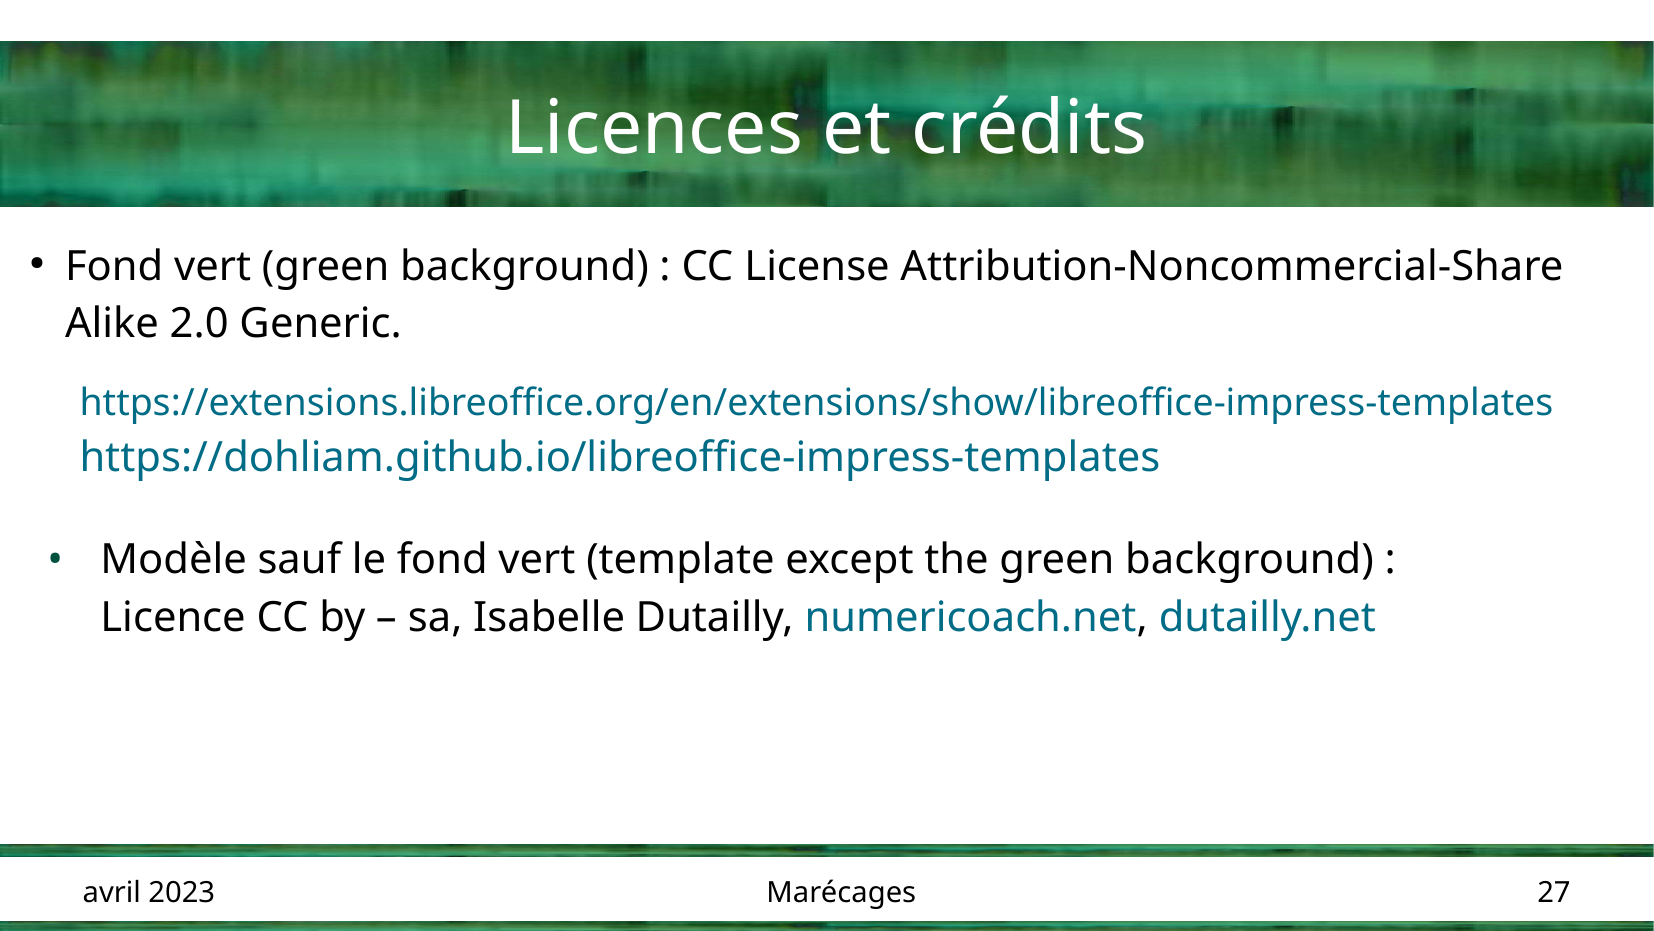

# Licences et crédits
Fond vert (green background) : CC License Attribution-Noncommercial-Share Alike 2.0 Generic.
https://extensions.libreoffice.org/en/extensions/show/libreoffice-impress-templateshttps://dohliam.github.io/libreoffice-impress-templates
Modèle sauf le fond vert (template except the green background) :
Licence CC by – sa, Isabelle Dutailly, numericoach.net, dutailly.net
avril 2023
Marécages
27